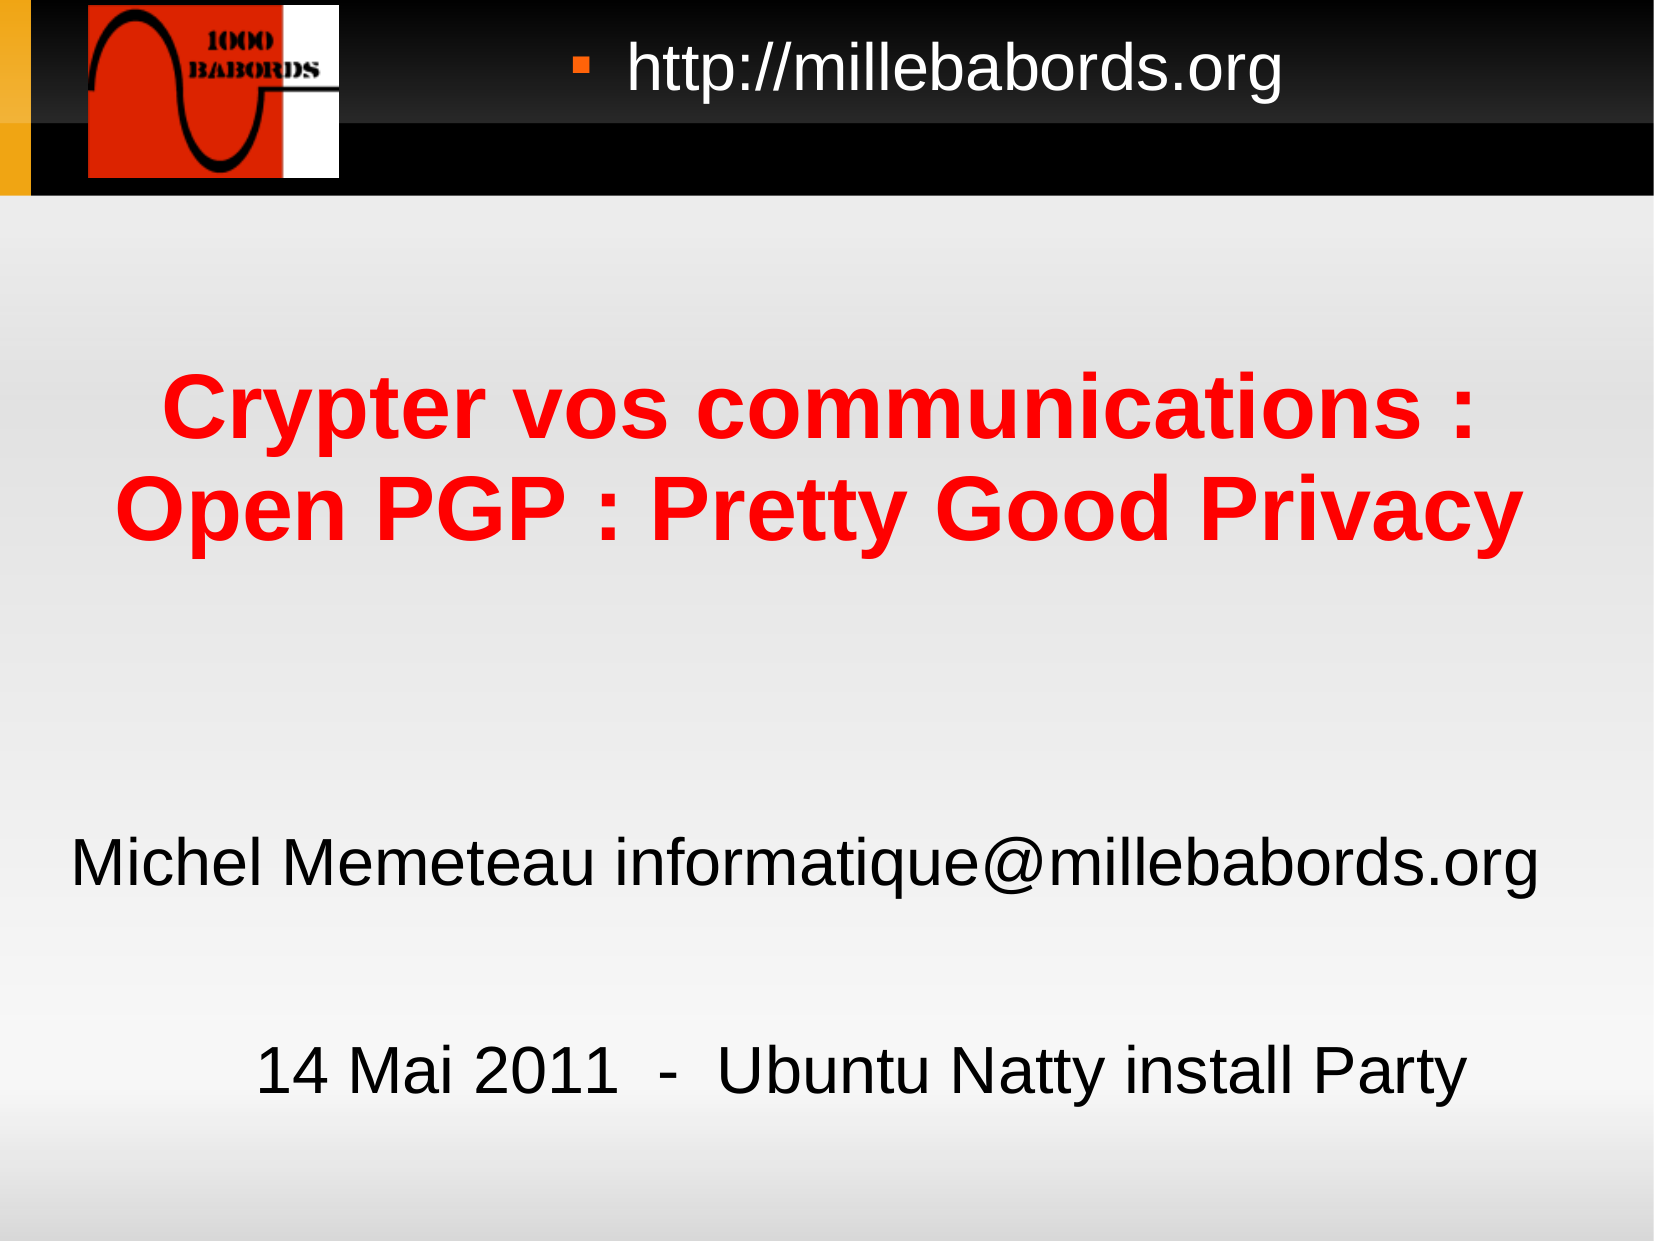

http://millebabords.org
# Crypter vos communications : Open PGP : Pretty Good Privacy
Michel Memeteau informatique@millebabords.org
14 Mai 2011 - Ubuntu Natty install Party